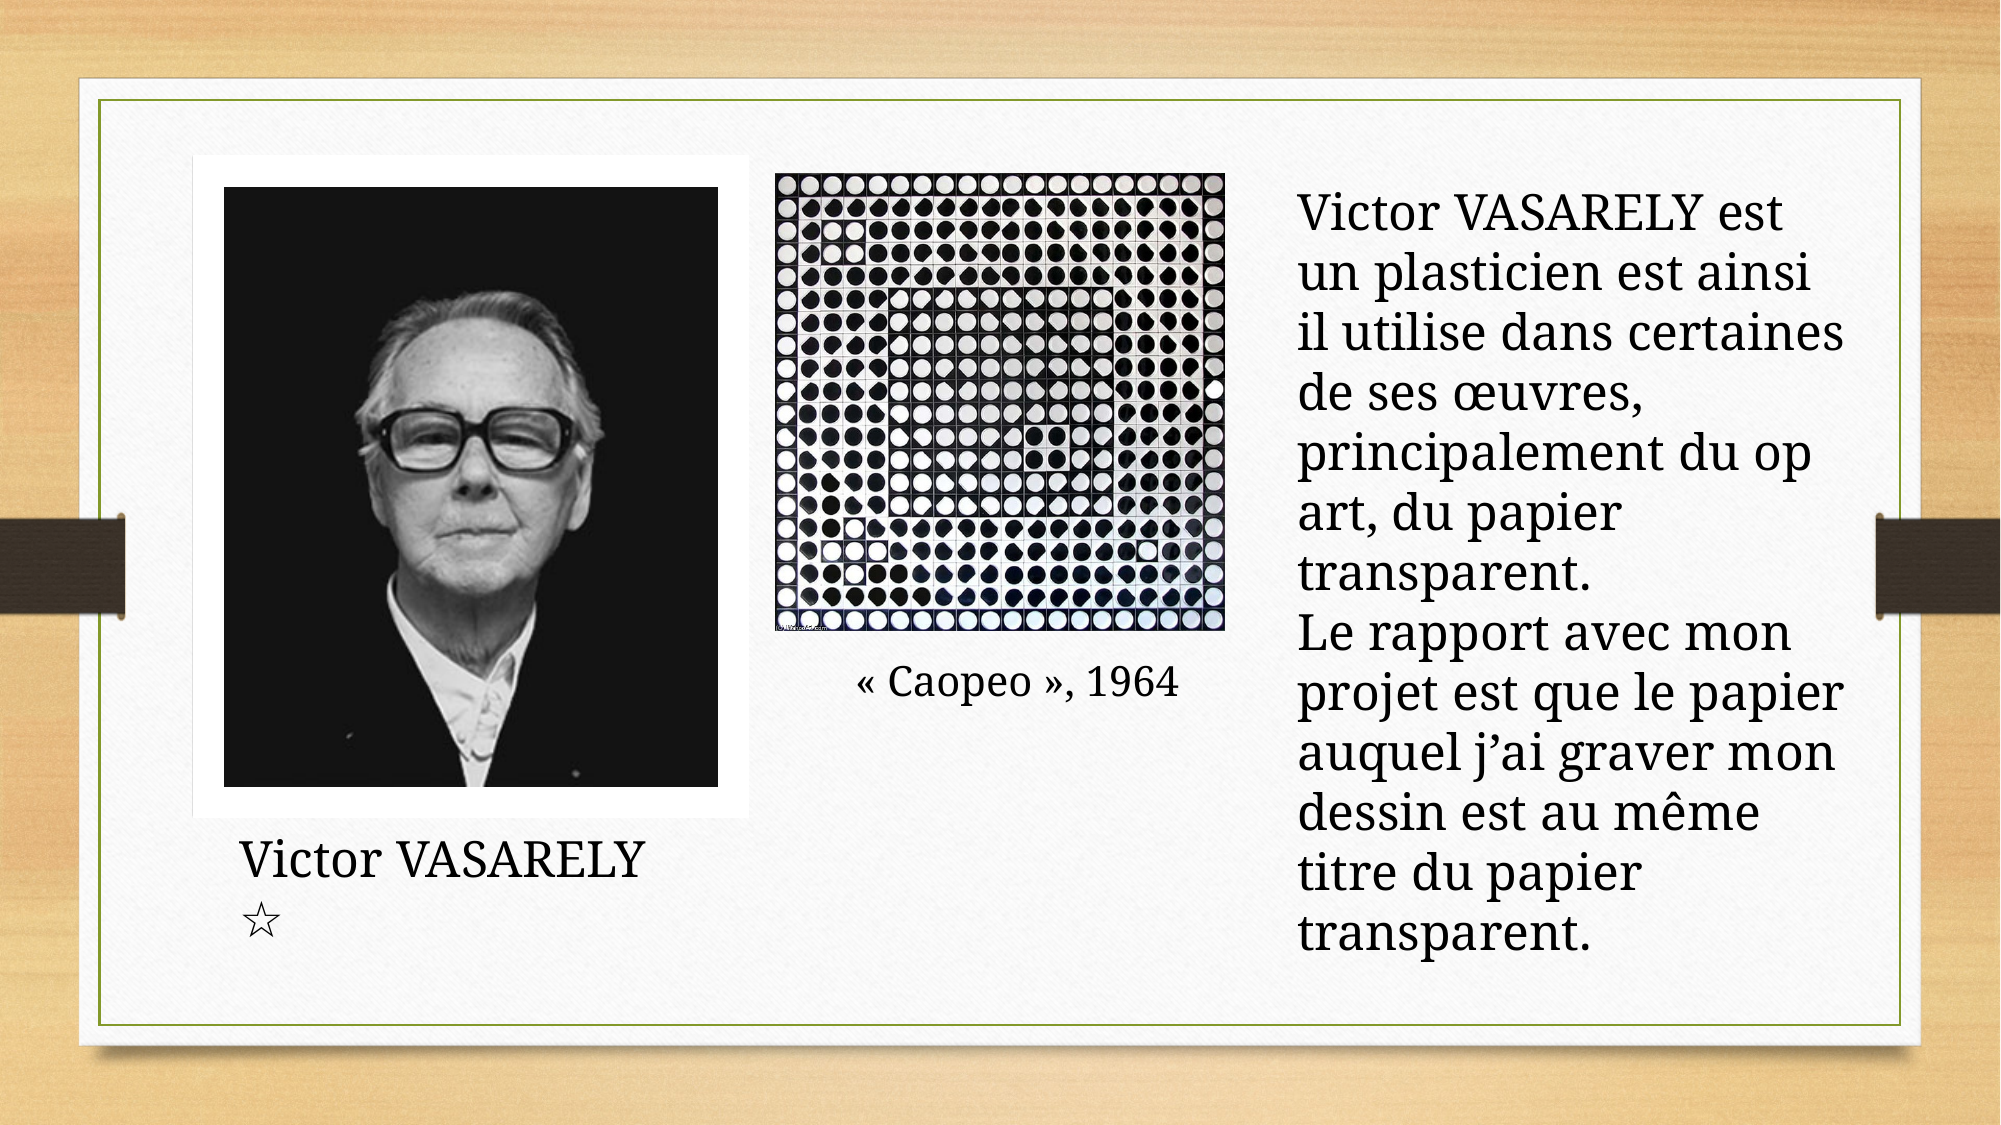

Victor VASARELY est un plasticien est ainsi il utilise dans certaines de ses œuvres, principalement du op art, du papier transparent.
Le rapport avec mon projet est que le papier auquel j’ai graver mon dessin est au même titre du papier transparent.
« Caopeo », 1964
Victor VASARELY ☆